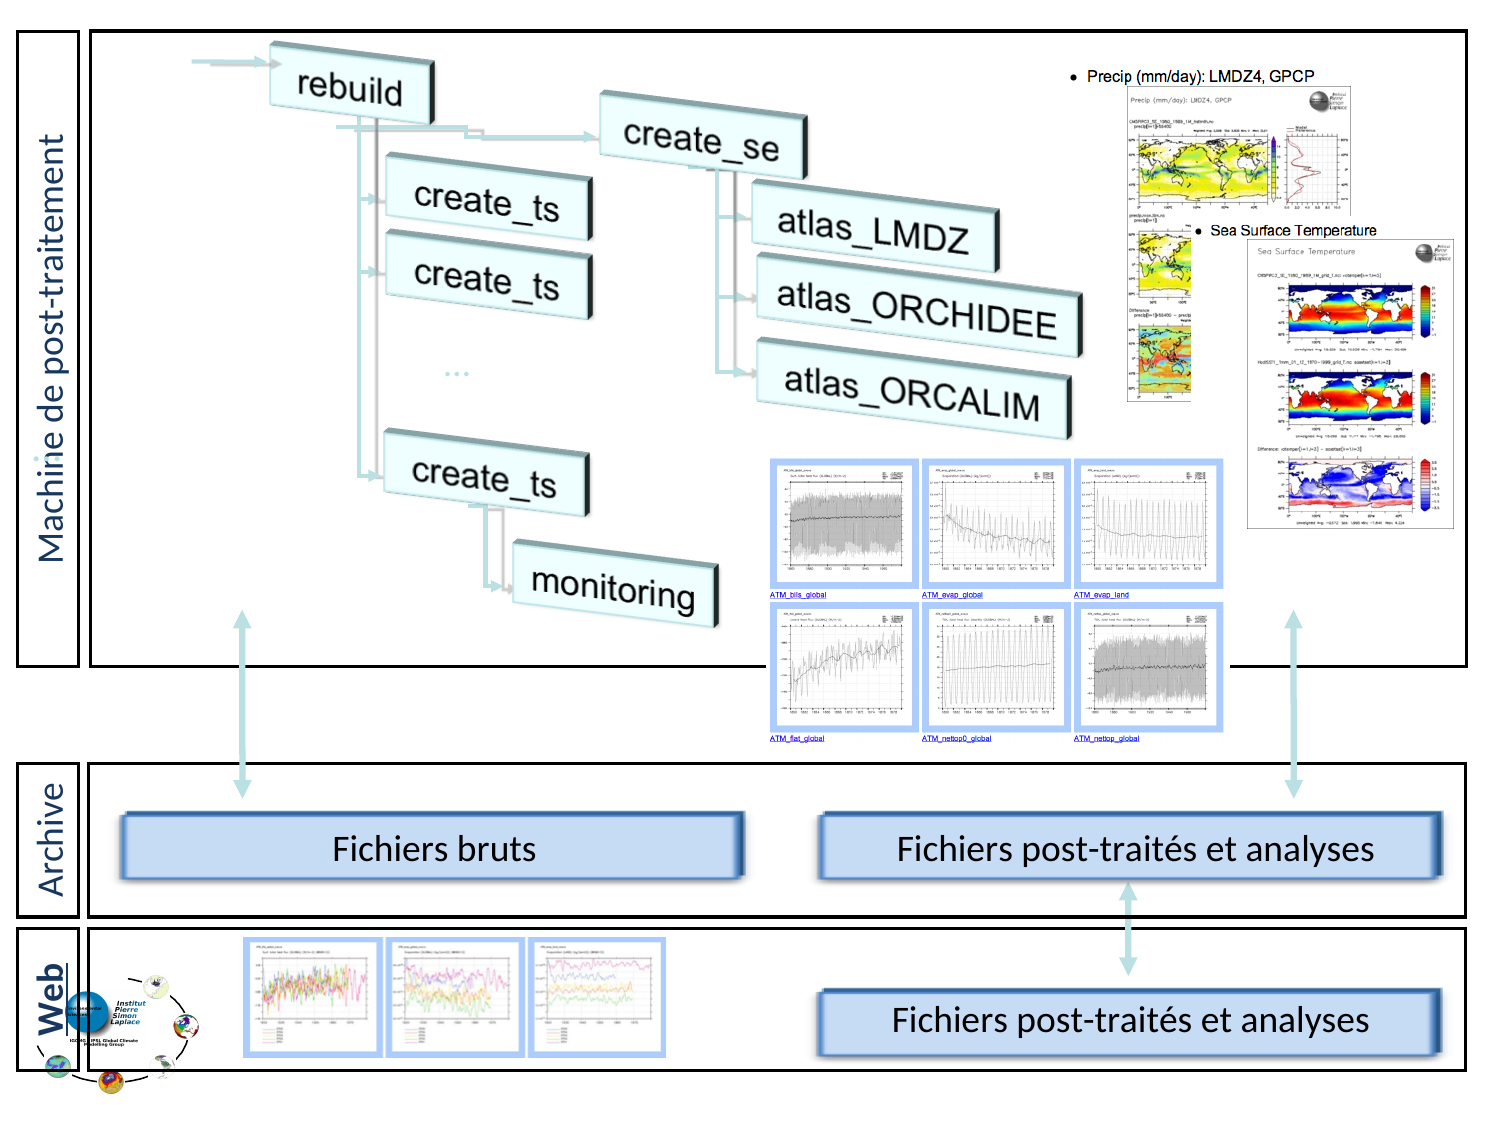

Machine de post-traitement
…
…
Archive
Fichiers bruts
Fichiers post-traités et analyses
Web
Fichiers post-traités et analyses